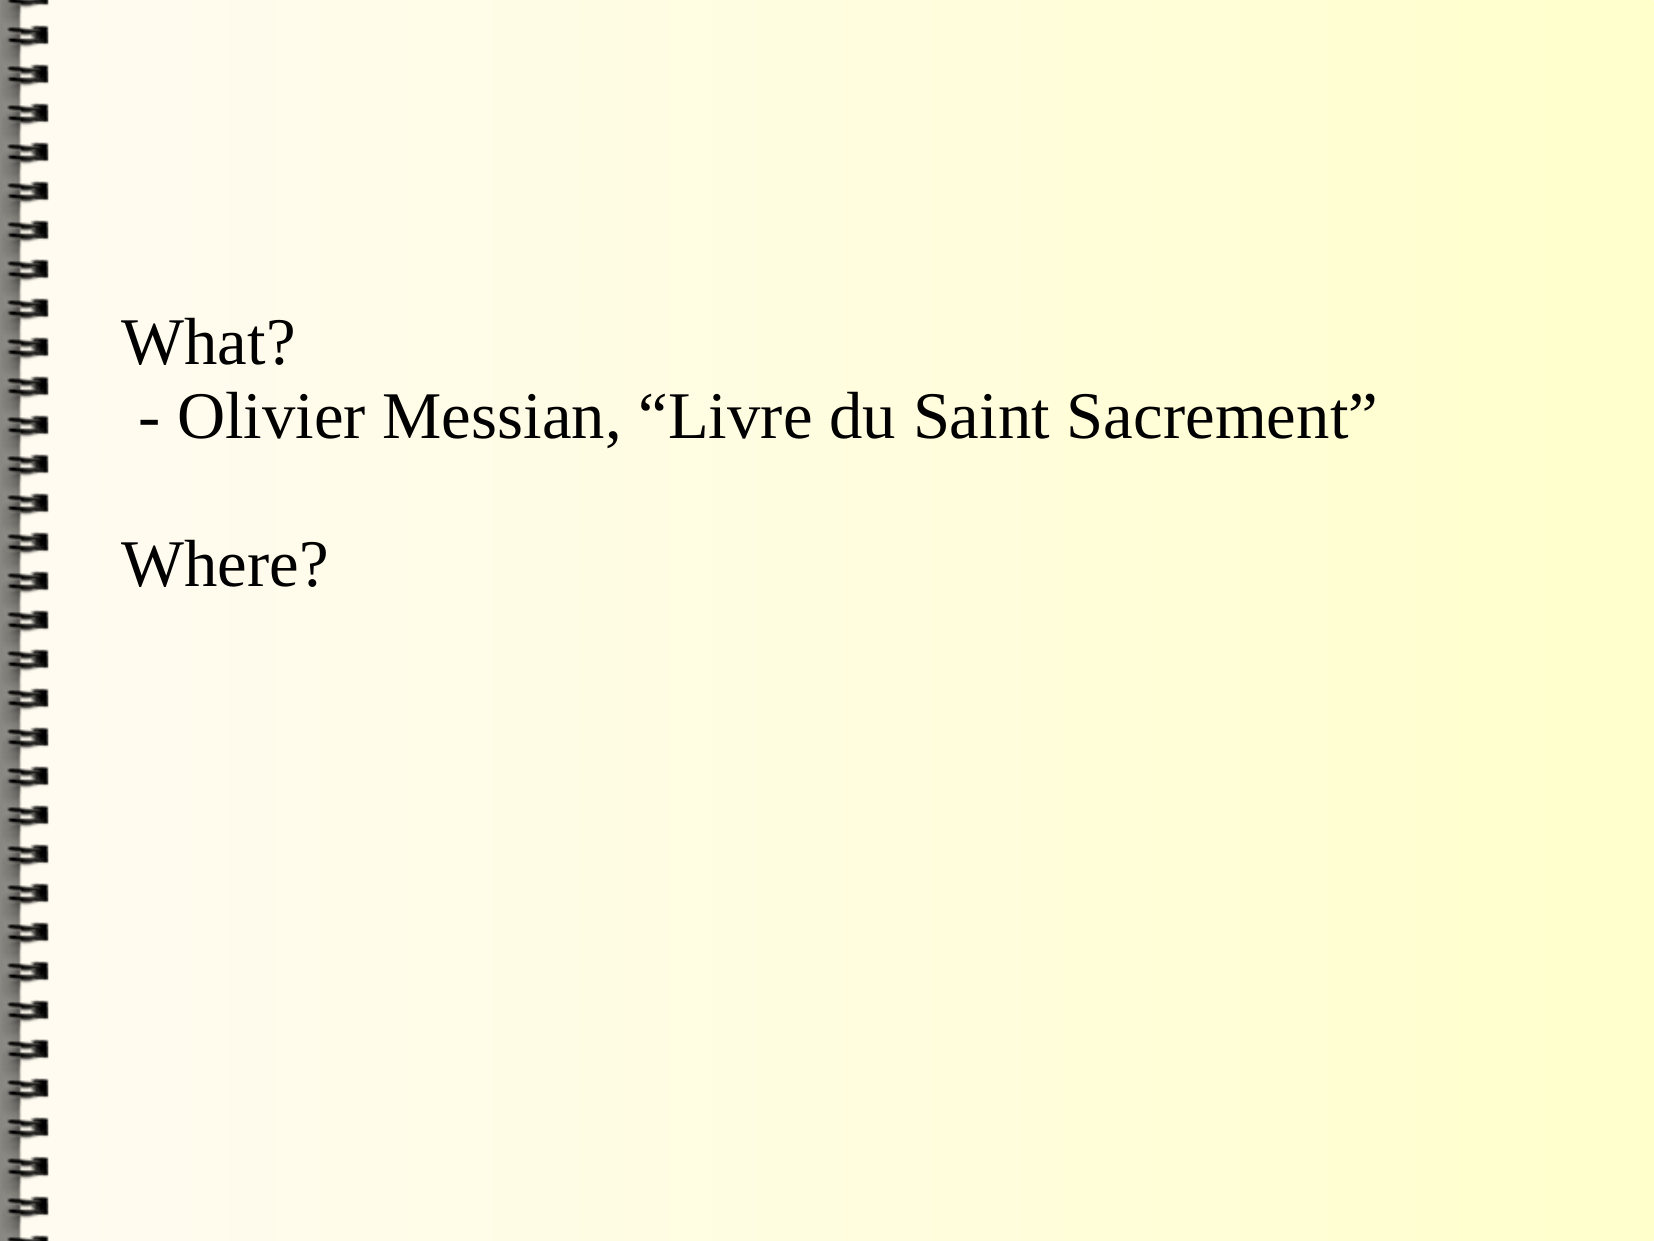

# What?
 - Olivier Messian, “Livre du Saint Sacrement”
Where?